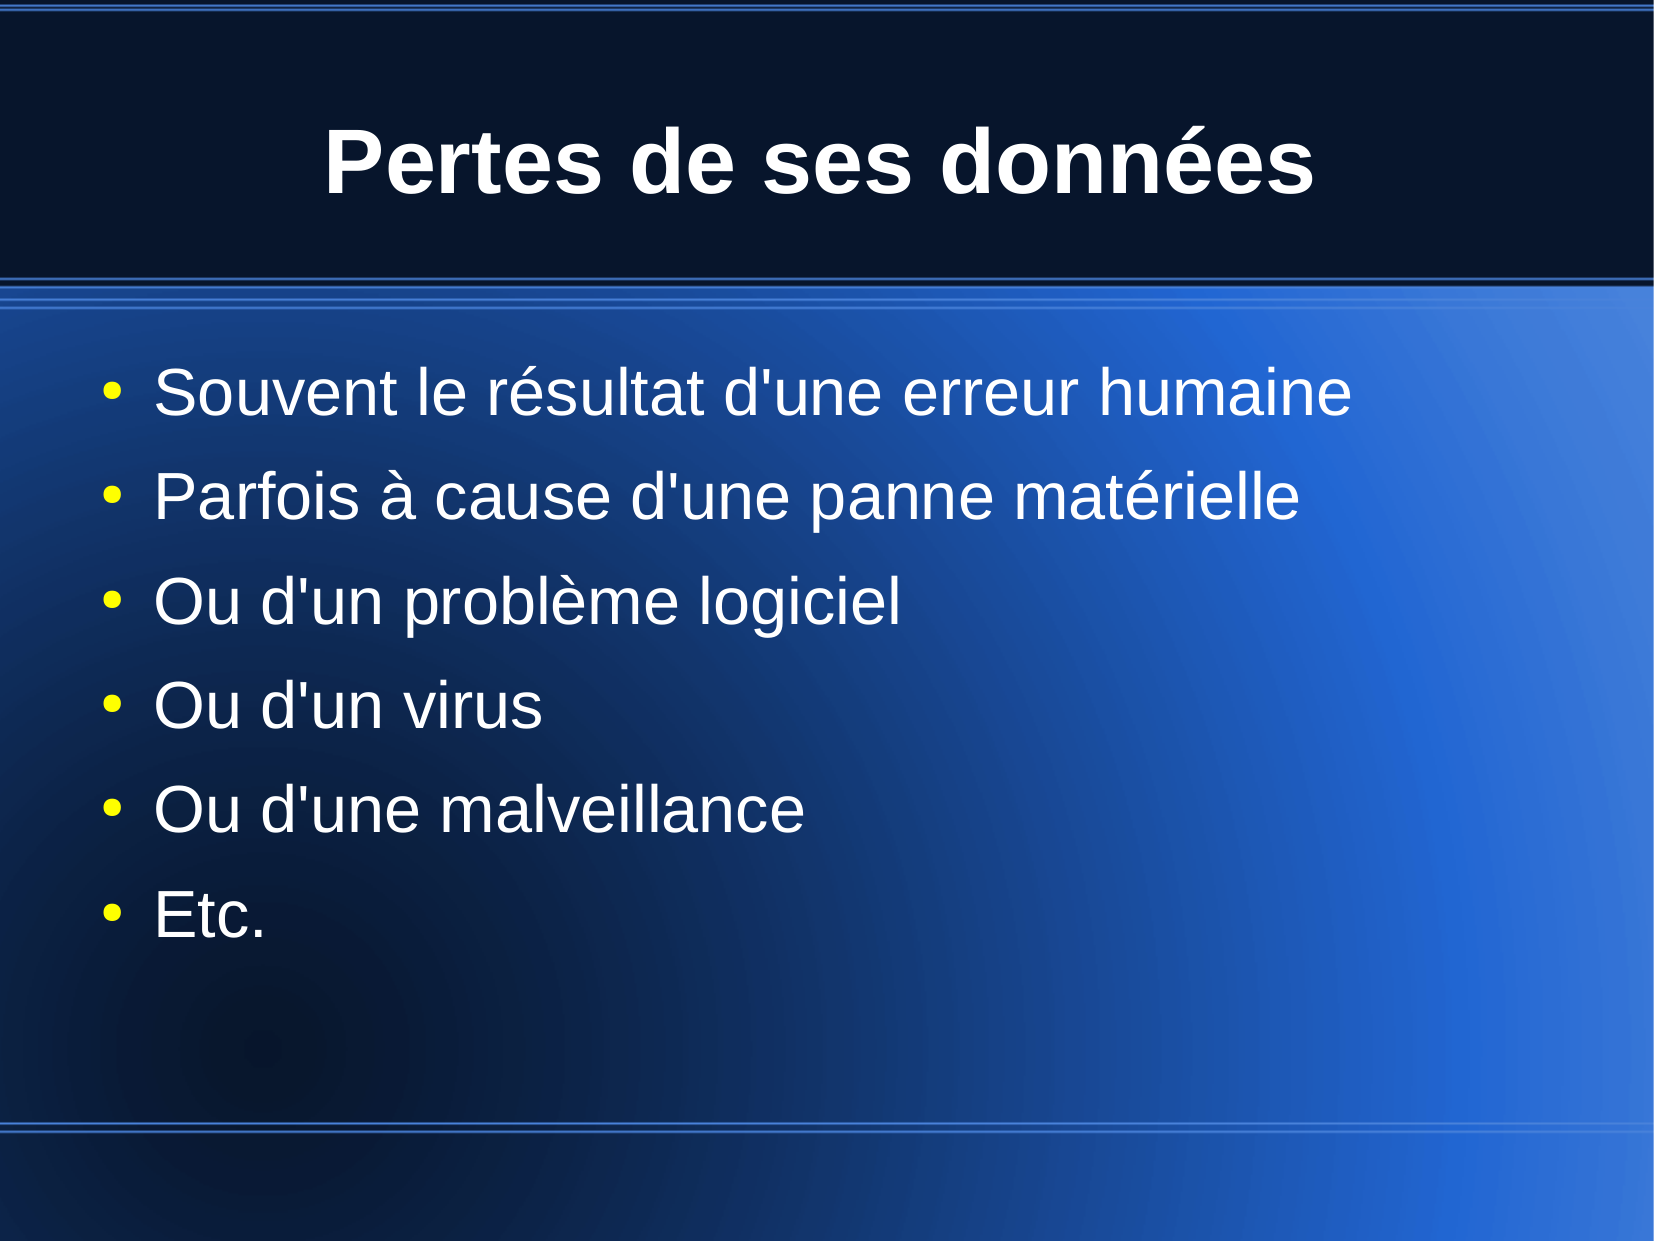

# Pertes de ses données
Souvent le résultat d'une erreur humaine
Parfois à cause d'une panne matérielle
Ou d'un problème logiciel
Ou d'un virus
Ou d'une malveillance
Etc.